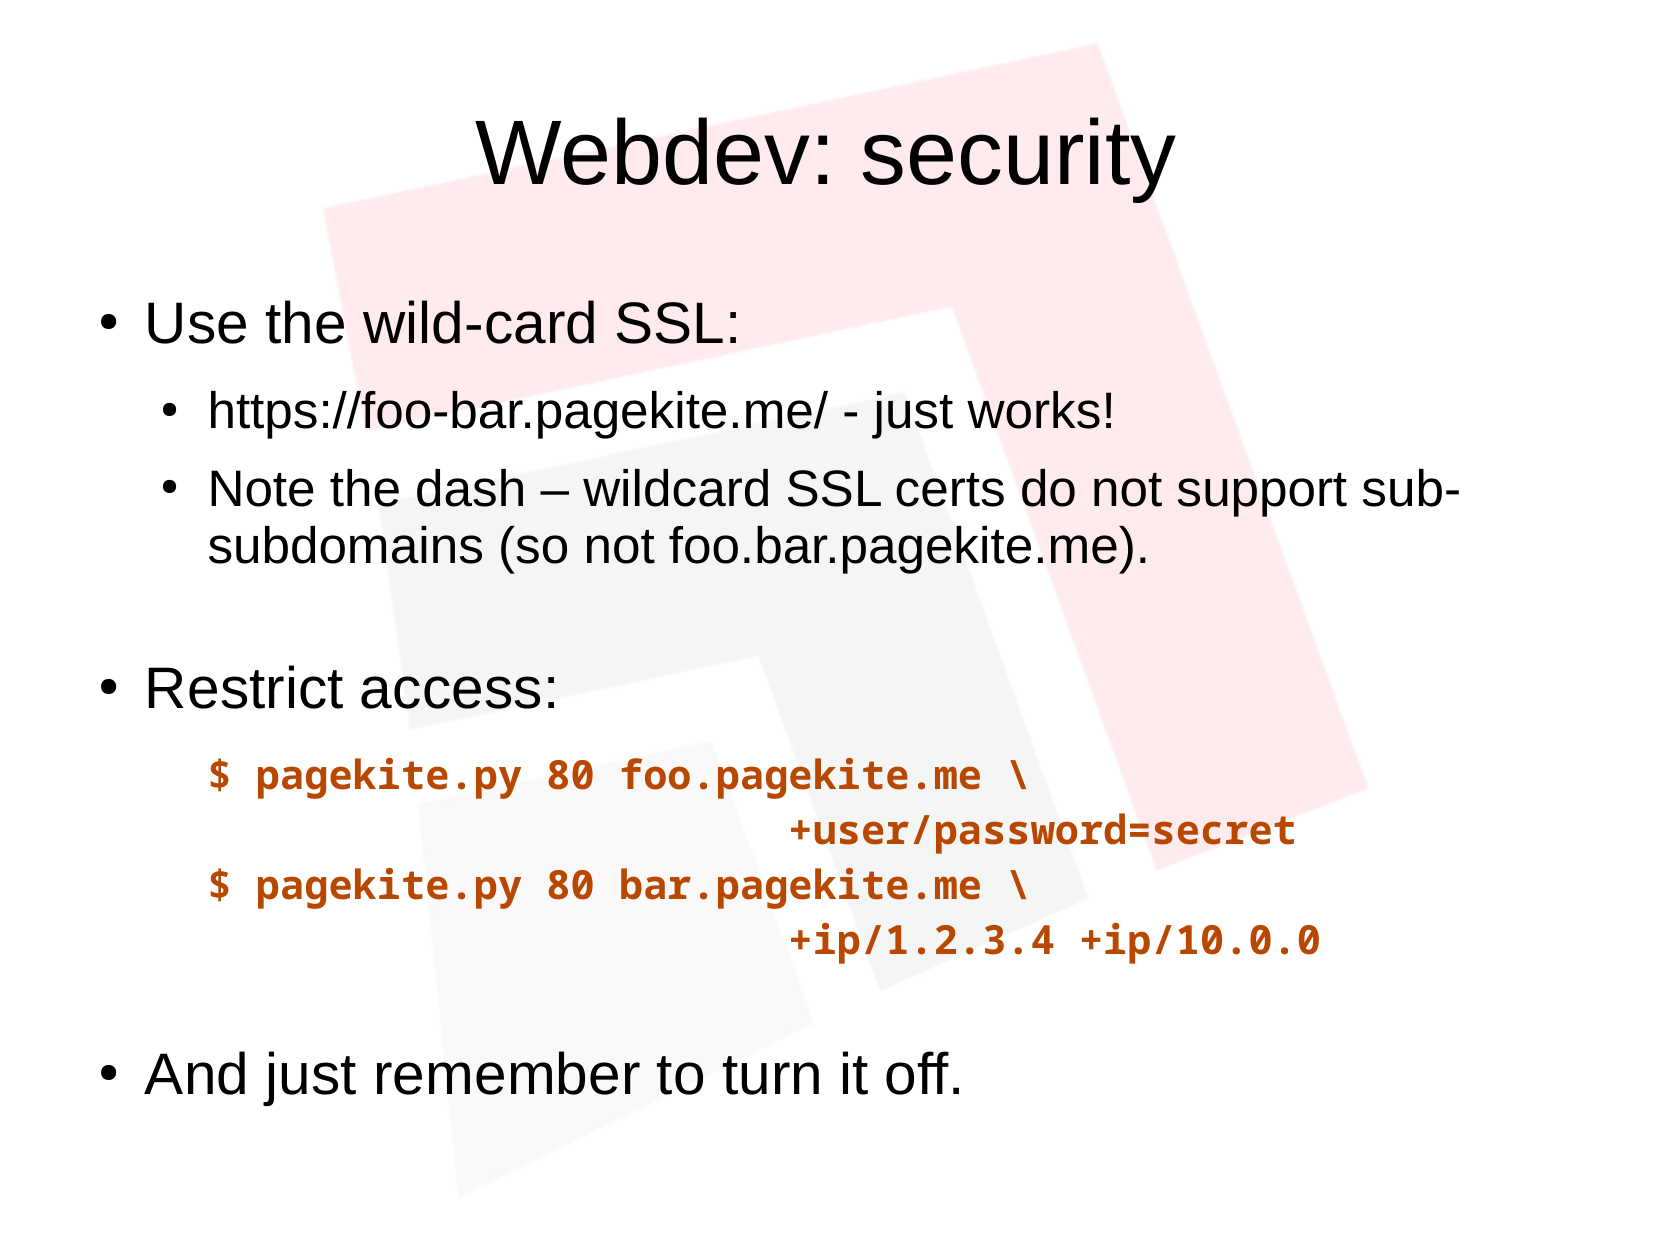

# Webdev: security
Use the wild-card SSL:
https://foo-bar.pagekite.me/ - just works!
Note the dash – wildcard SSL certs do not support sub-subdomains (so not foo.bar.pagekite.me).
Restrict access:
$ pagekite.py 80 foo.pagekite.me \
 +user/password=secret
$ pagekite.py 80 bar.pagekite.me \
 +ip/1.2.3.4 +ip/10.0.0
And just remember to turn it off.